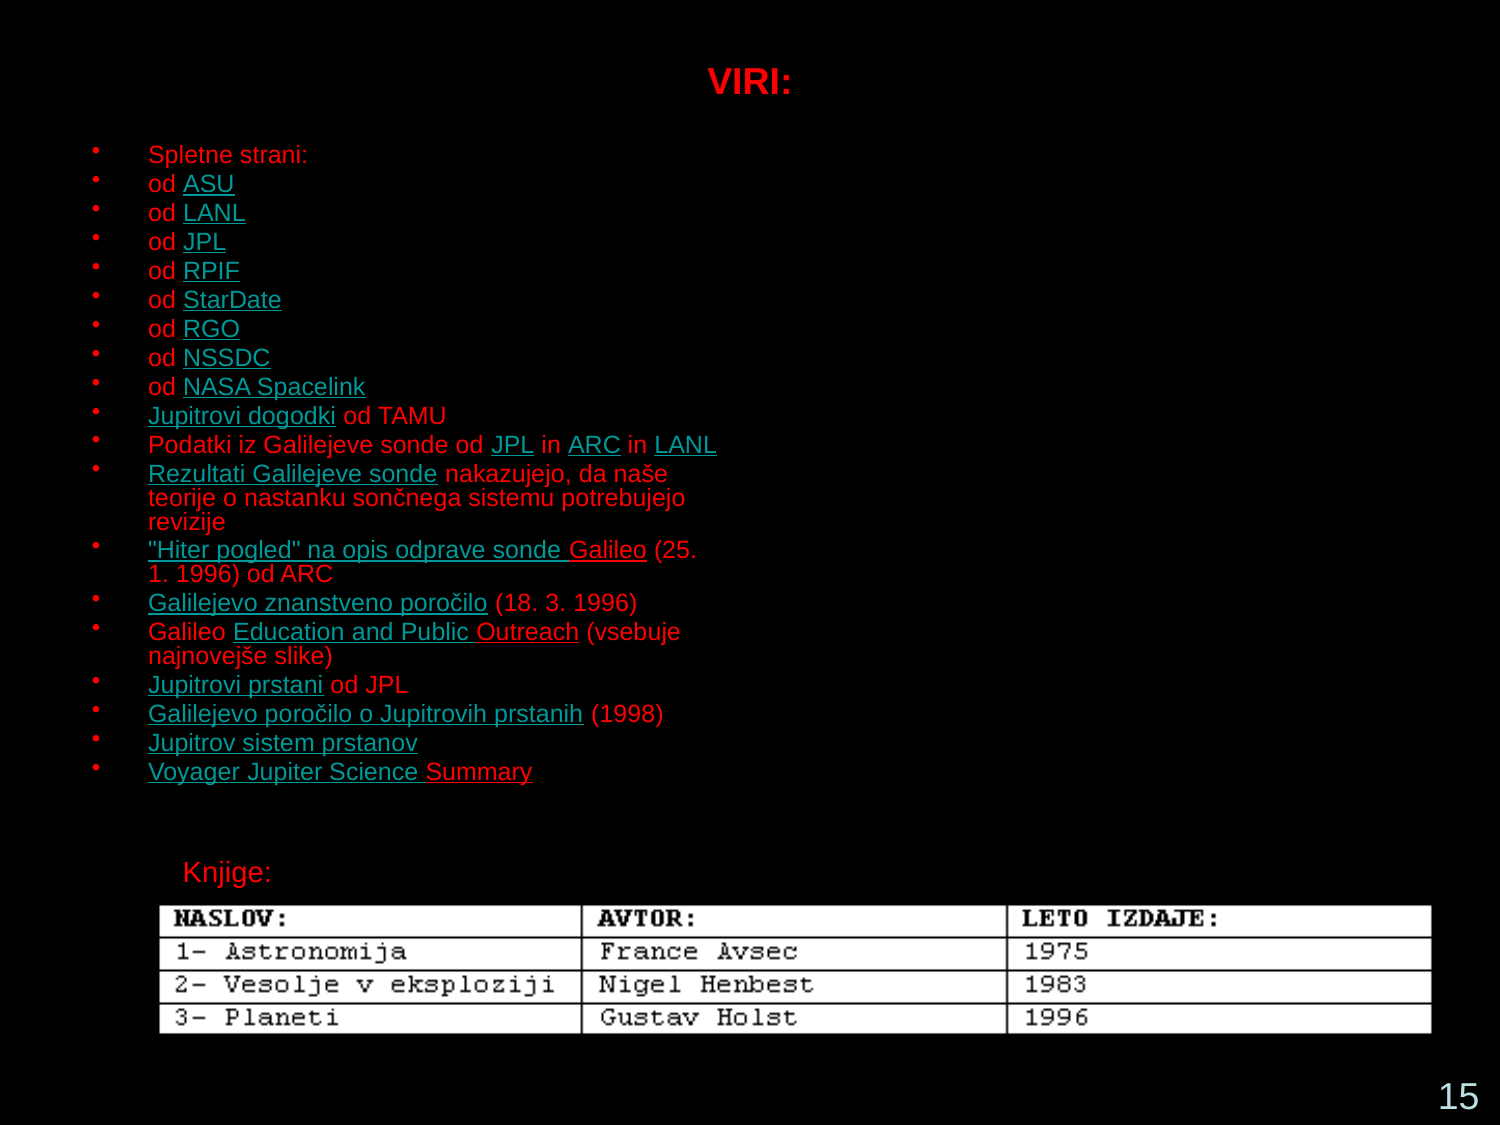

# VIRI:
Spletne strani:
od ASU
od LANL
od JPL
od RPIF
od StarDate
od RGO
od NSSDC
od NASA Spacelink
Jupitrovi dogodki od TAMU
Podatki iz Galilejeve sonde od JPL in ARC in LANL
Rezultati Galilejeve sonde nakazujejo, da naše teorije o nastanku sončnega sistemu potrebujejo revizije
"Hiter pogled" na opis odprave sonde Galileo (25. 1. 1996) od ARC
Galilejevo znanstveno poročilo (18. 3. 1996)
Galileo Education and Public Outreach (vsebuje najnovejše slike)
Jupitrovi prstani od JPL
Galilejevo poročilo o Jupitrovih prstanih (1998)
Jupitrov sistem prstanov
Voyager Jupiter Science Summary
Knjige:
15